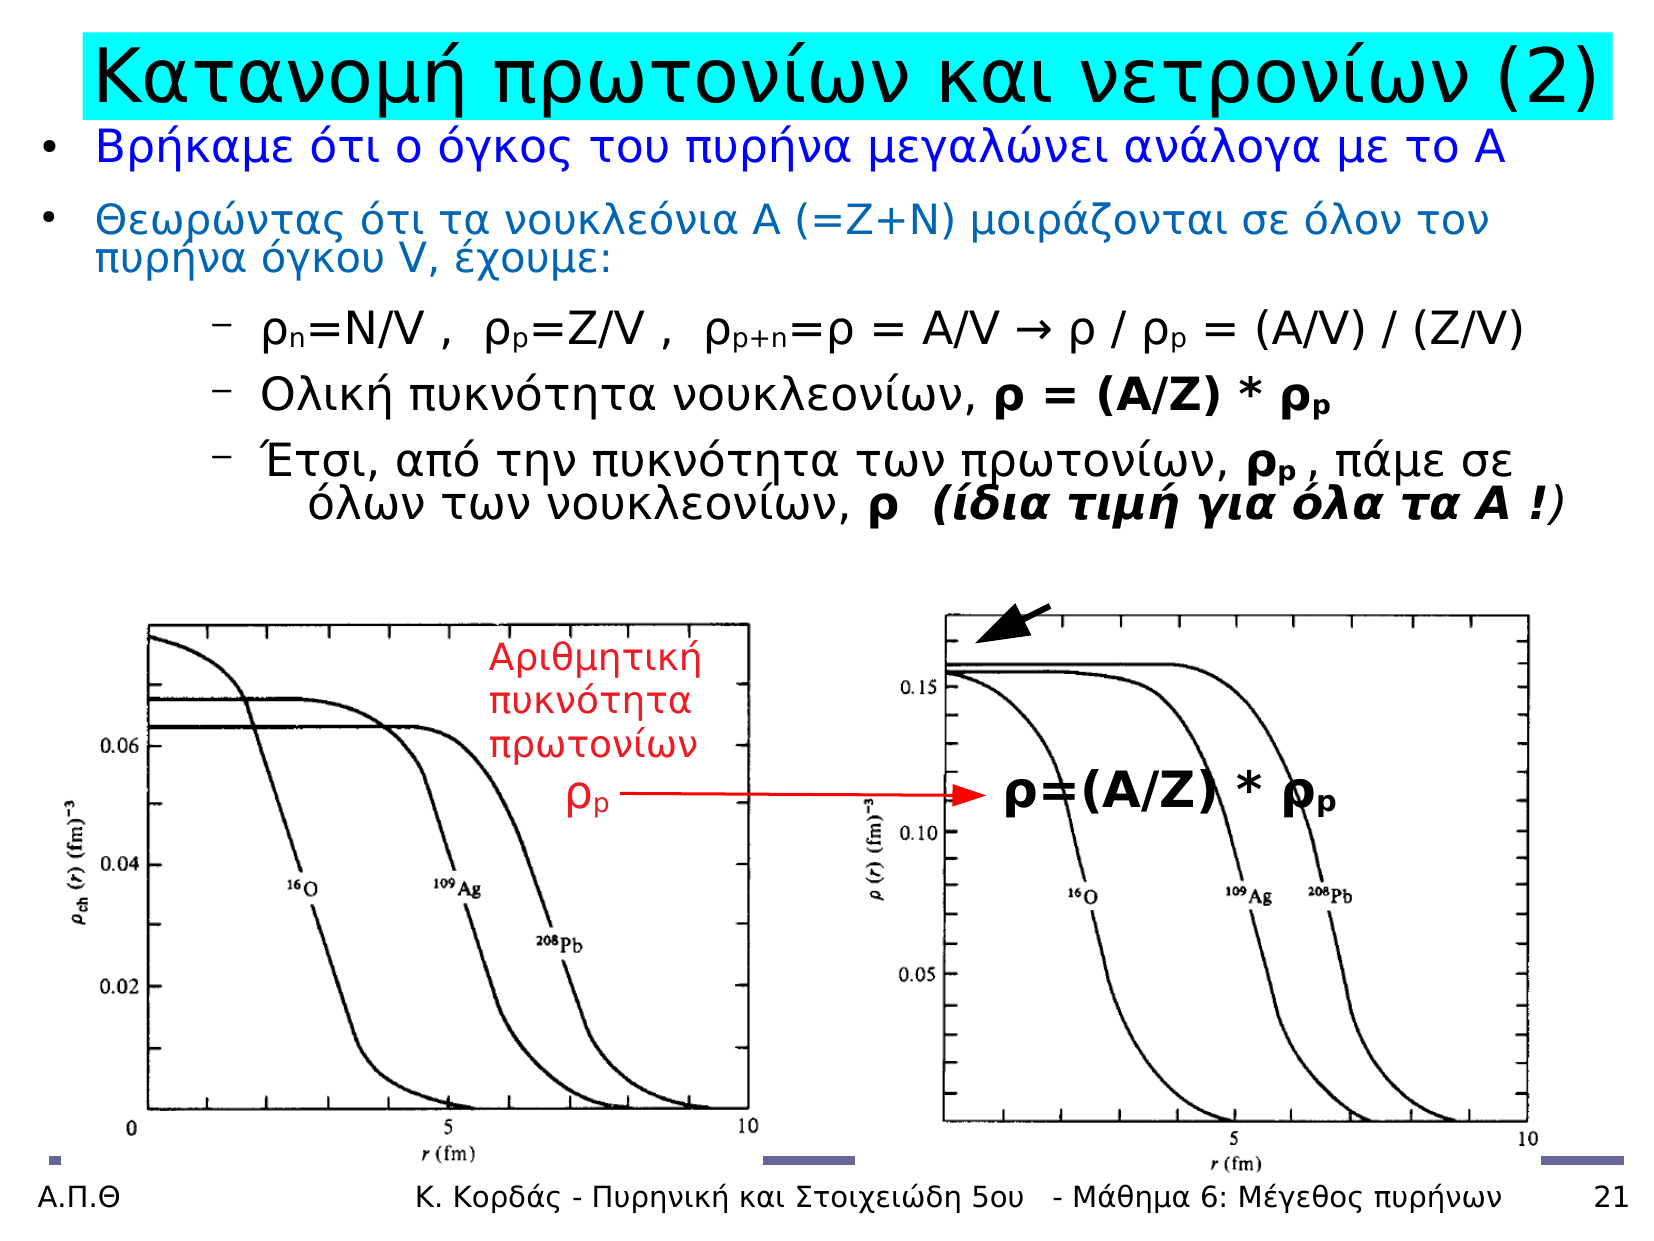

# Κατανομή πρωτονίων και νετρονίων (2)
Βρήκαμε ότι ο όγκος του πυρήνα μεγαλώνει ανάλογα με το Α
Θεωρώντας ότι τα νουκλεόνια Α (=Ζ+Ν) μοιράζονται σε όλον τον πυρήνα όγκου V, έχουμε:
ρn=N/V , ρp=Z/V , ρp+n=ρ = Α/V → ρ / ρp = (Α/V) / (Z/V)
Ολική πυκνότητα νουκλεονίων, ρ = (Α/Ζ) * ρp
Έτσι, από την πυκνότητα των πρωτονίων, ρp , πάμε σε όλων των νουκλεονίων, ρ (ίδια τιμή για όλα τα Α !)
Αριθμητική
πυκνότητα
πρωτονίων
	ρp
ρp
ρ=(Α/Ζ) * ρp
Α.Π.Θ
Κ. Κορδάς - Πυρηνική και Στοιχειώδη 5ου - Μάθημα 6: Mέγεθος πυρήνων
21